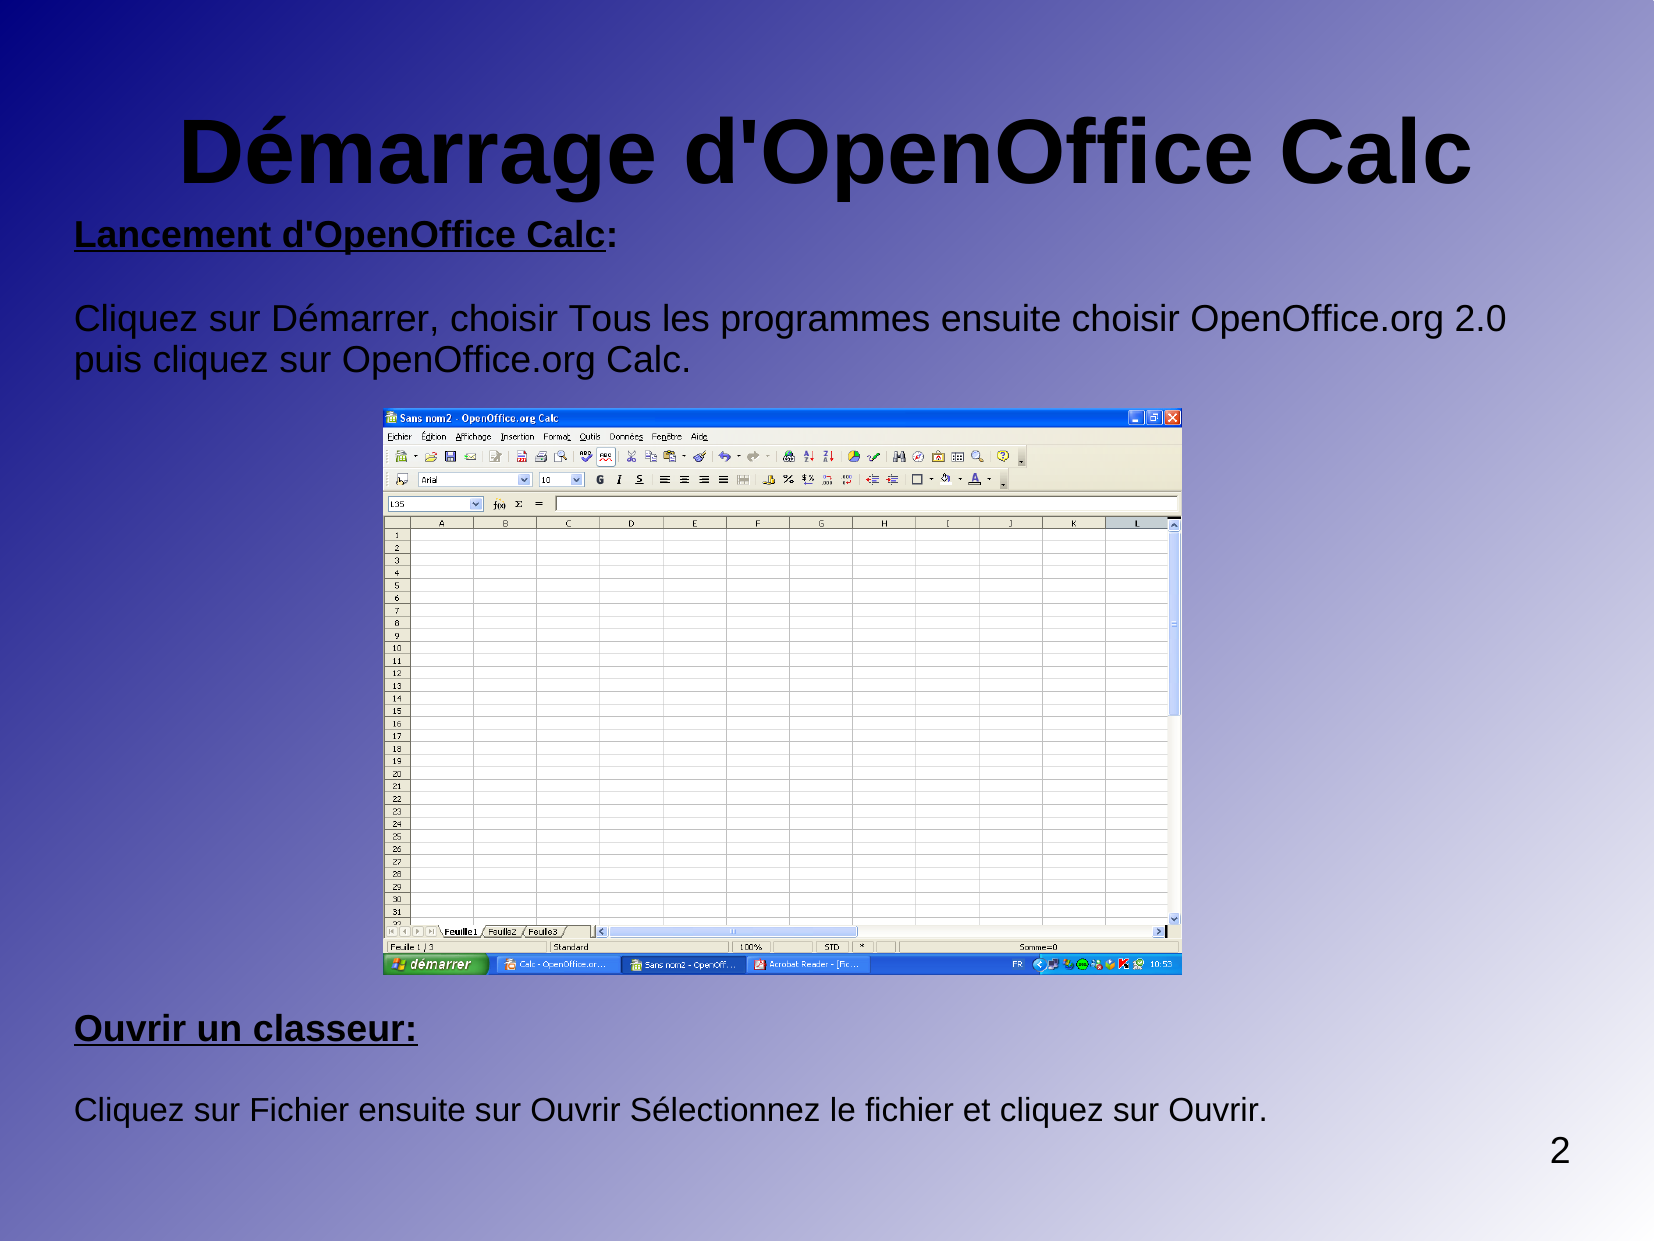

# Démarrage d'OpenOffice Calc
Lancement d'OpenOffice Calc:
Cliquez sur Démarrer, choisir Tous les programmes ensuite choisir OpenOffice.org 2.0 puis cliquez sur OpenOffice.org Calc.
Ouvrir un classeur:
Cliquez sur Fichier ensuite sur Ouvrir Sélectionnez le fichier et cliquez sur Ouvrir.
2